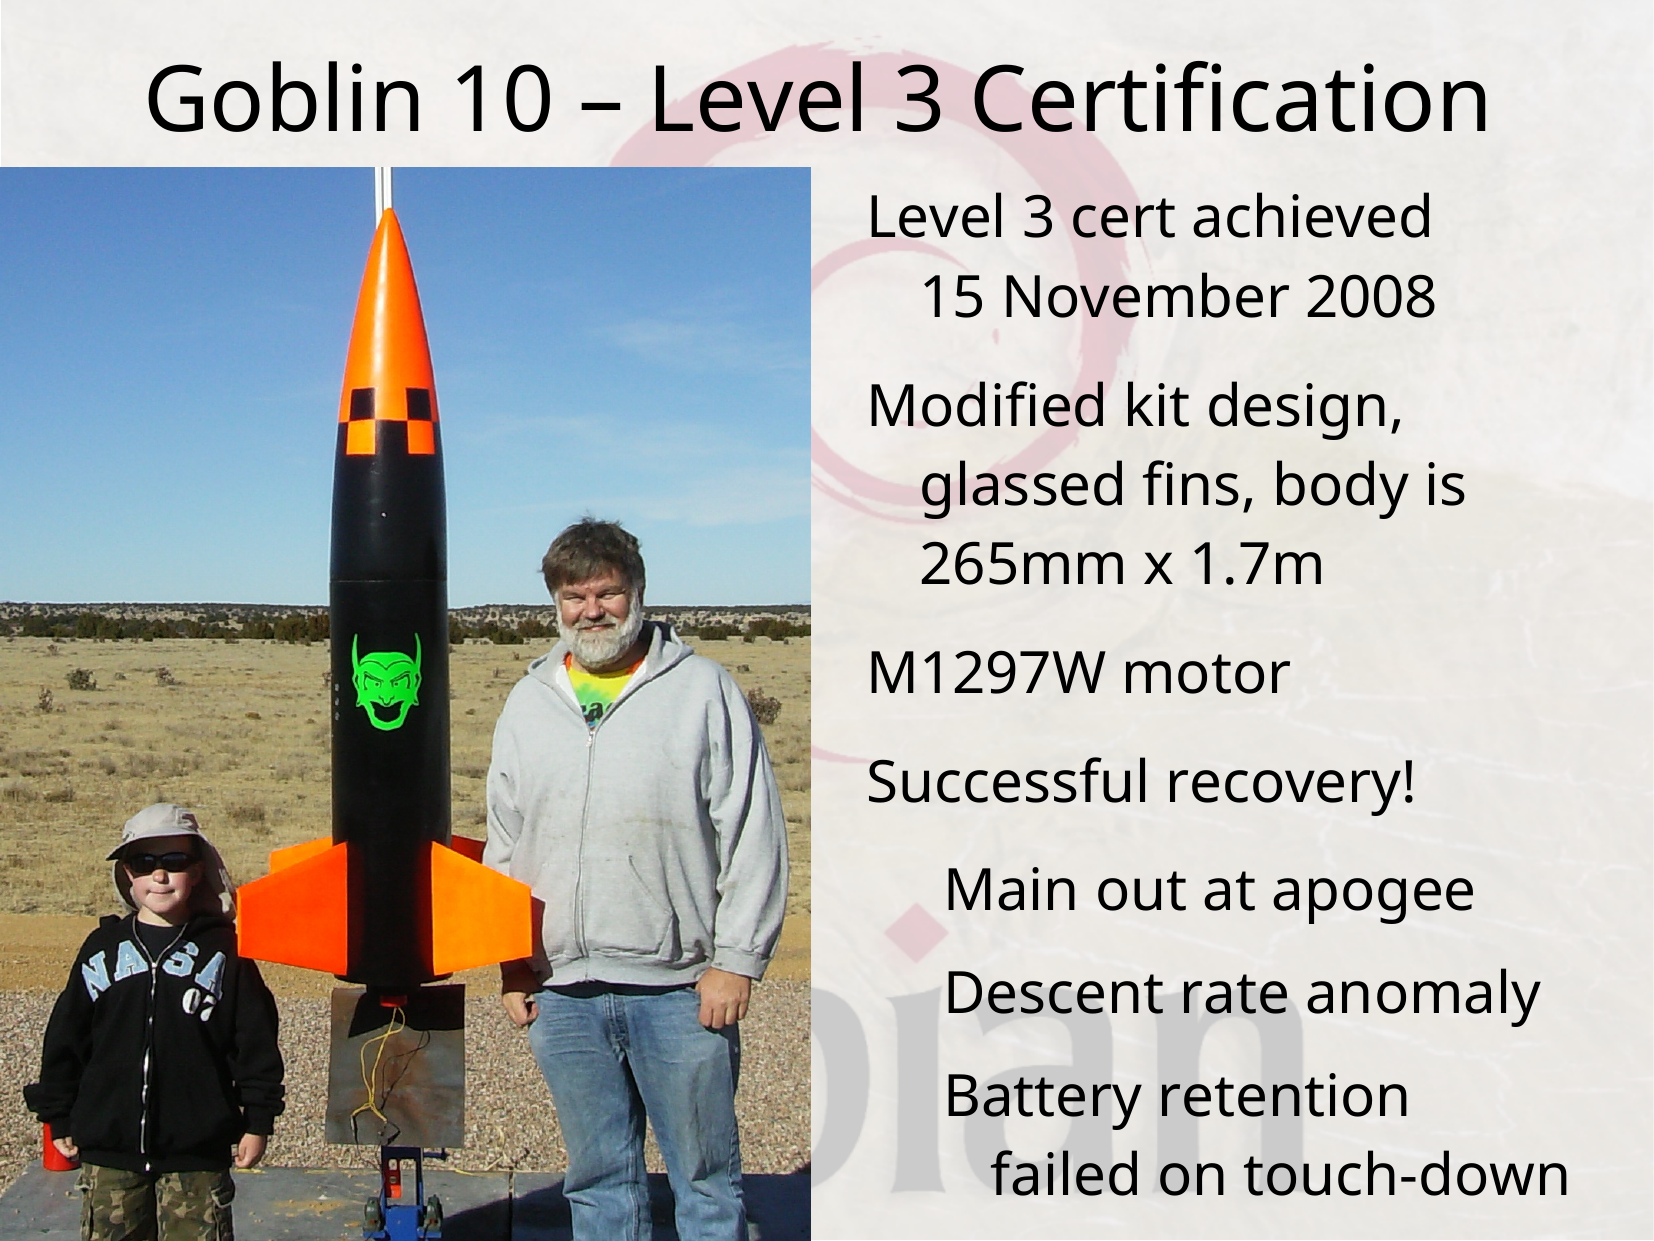

# Goblin 10 – Level 3 Certification
Level 3 cert achieved 15 November 2008
Modified kit design, glassed fins, body is 265mm x 1.7m
M1297W motor
Successful recovery!
Main out at apogee
Descent rate anomaly
Battery retention failed on touch-down